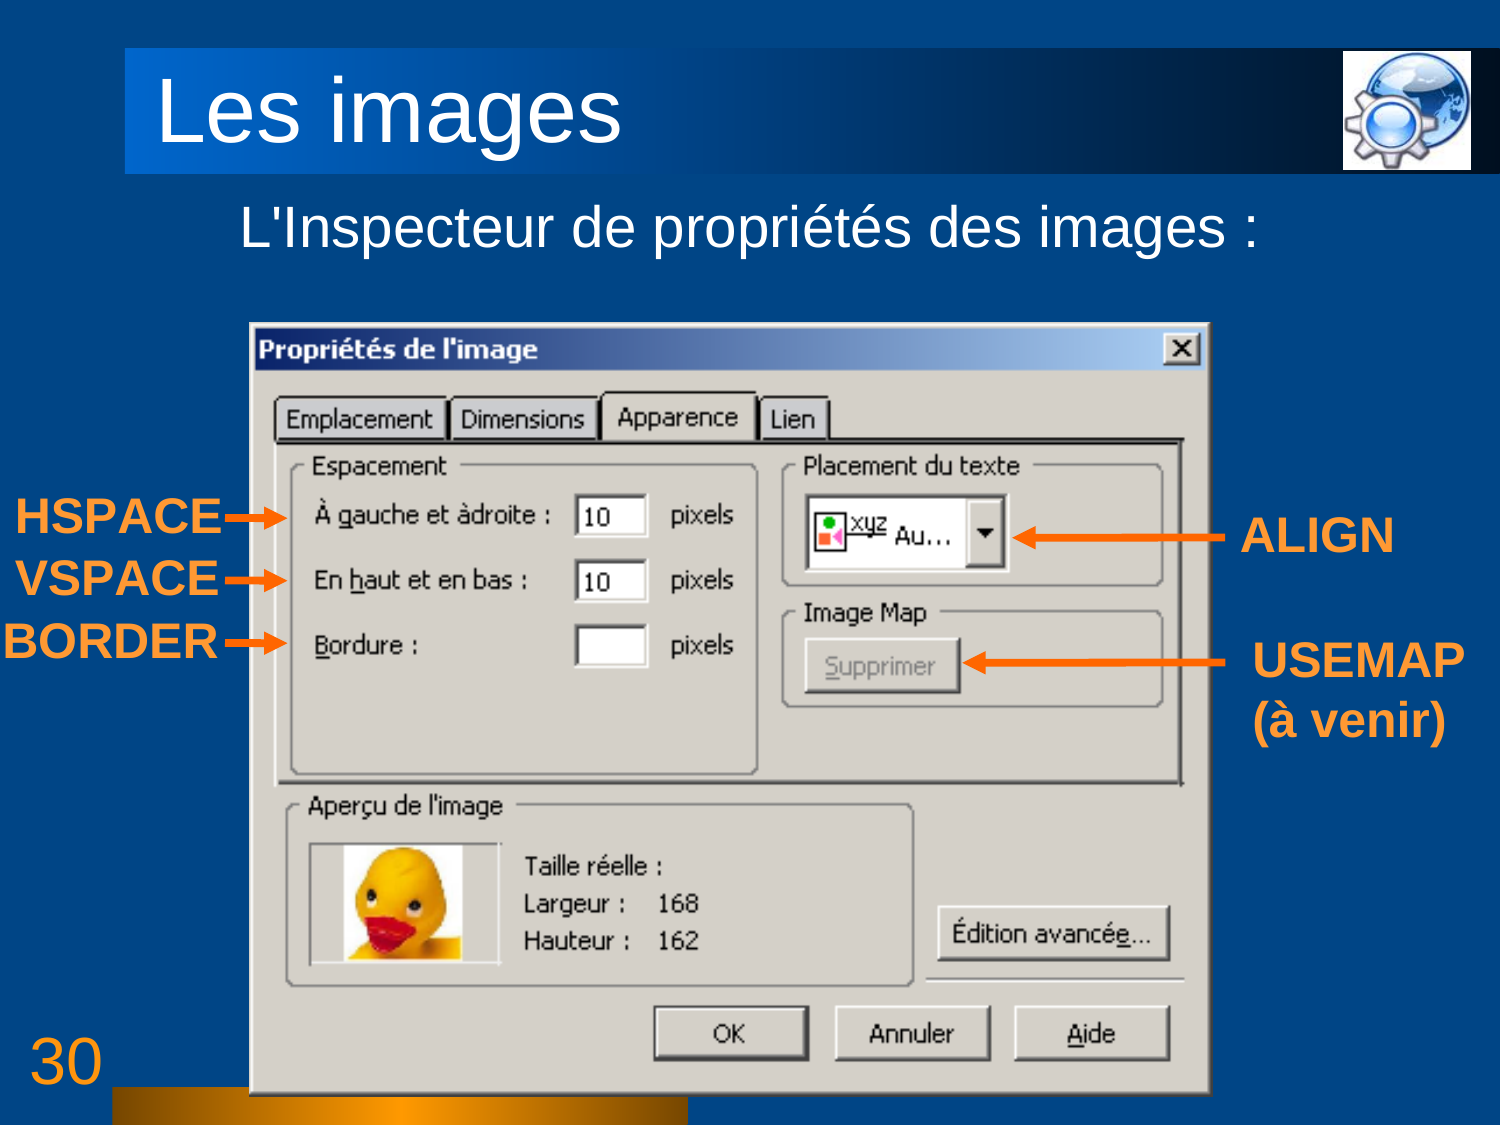

Les images
# L'Inspecteur de propriétés des images :
HSPACE
ALIGN
VSPACE
BORDER
USEMAP
(à venir)